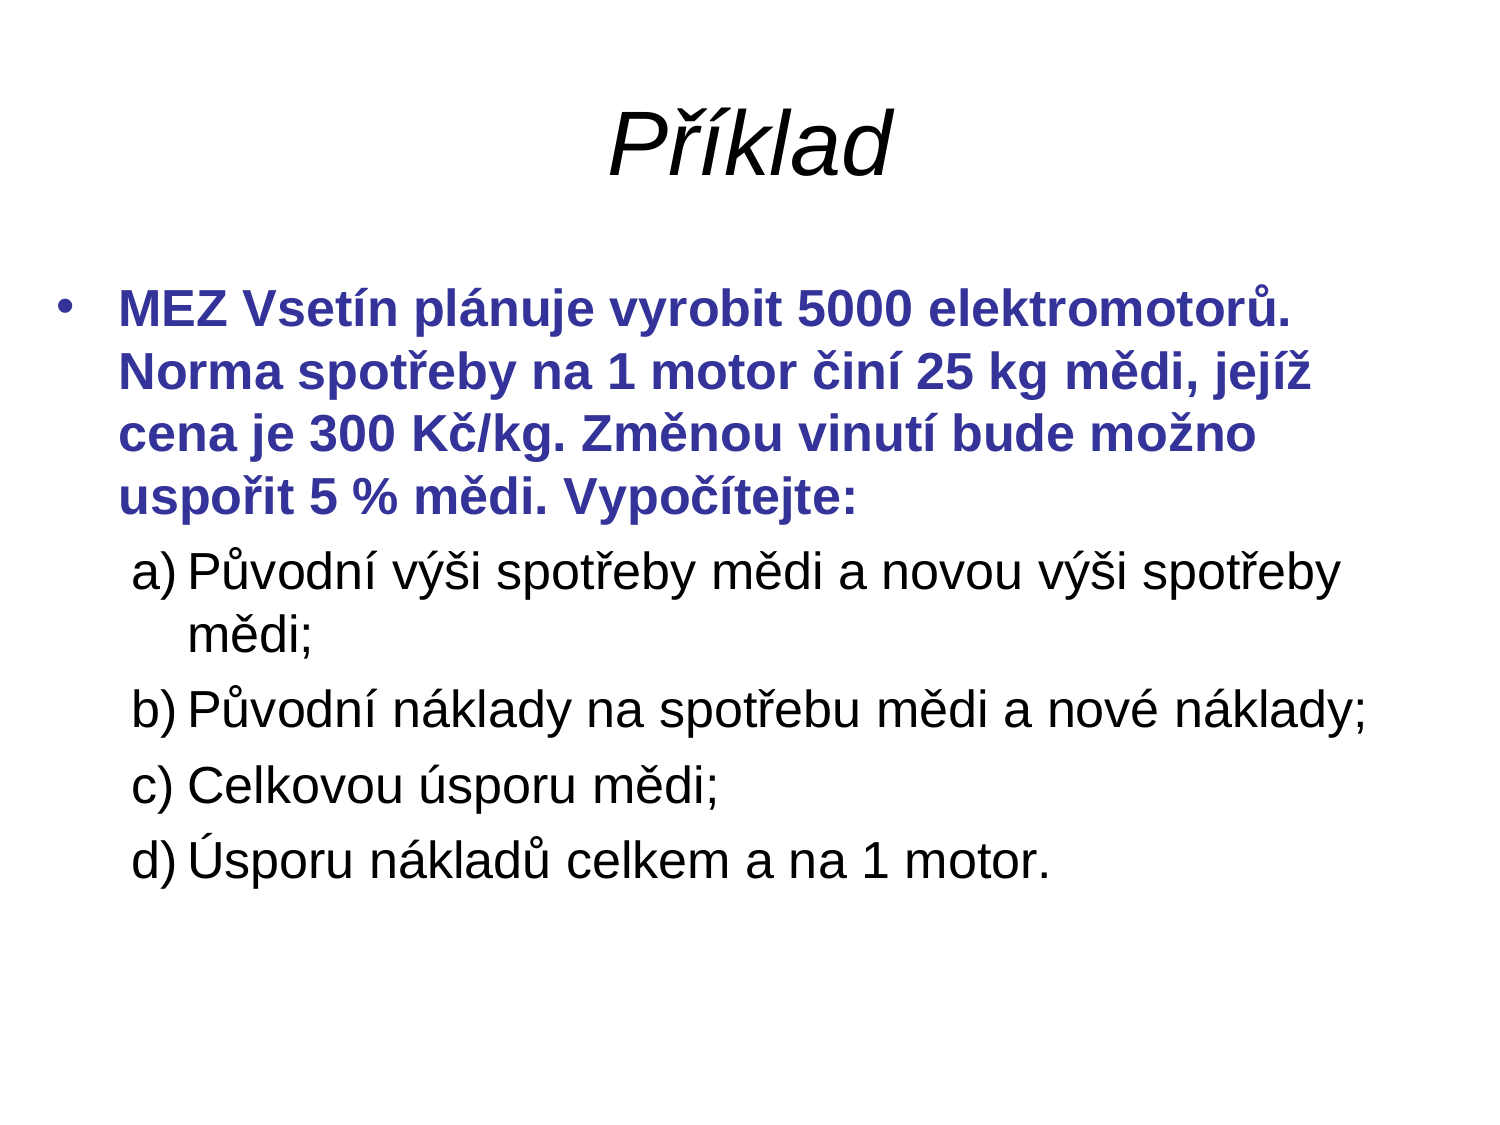

# Příklad
MEZ Vsetín plánuje vyrobit 5000 elektromotorů. Norma spotřeby na 1 motor činí 25 kg mědi, jejíž cena je 300 Kč/kg. Změnou vinutí bude možno uspořit 5 % mědi. Vypočítejte:
Původní výši spotřeby mědi a novou výši spotřeby mědi;
Původní náklady na spotřebu mědi a nové náklady;
Celkovou úsporu mědi;
Úsporu nákladů celkem a na 1 motor.